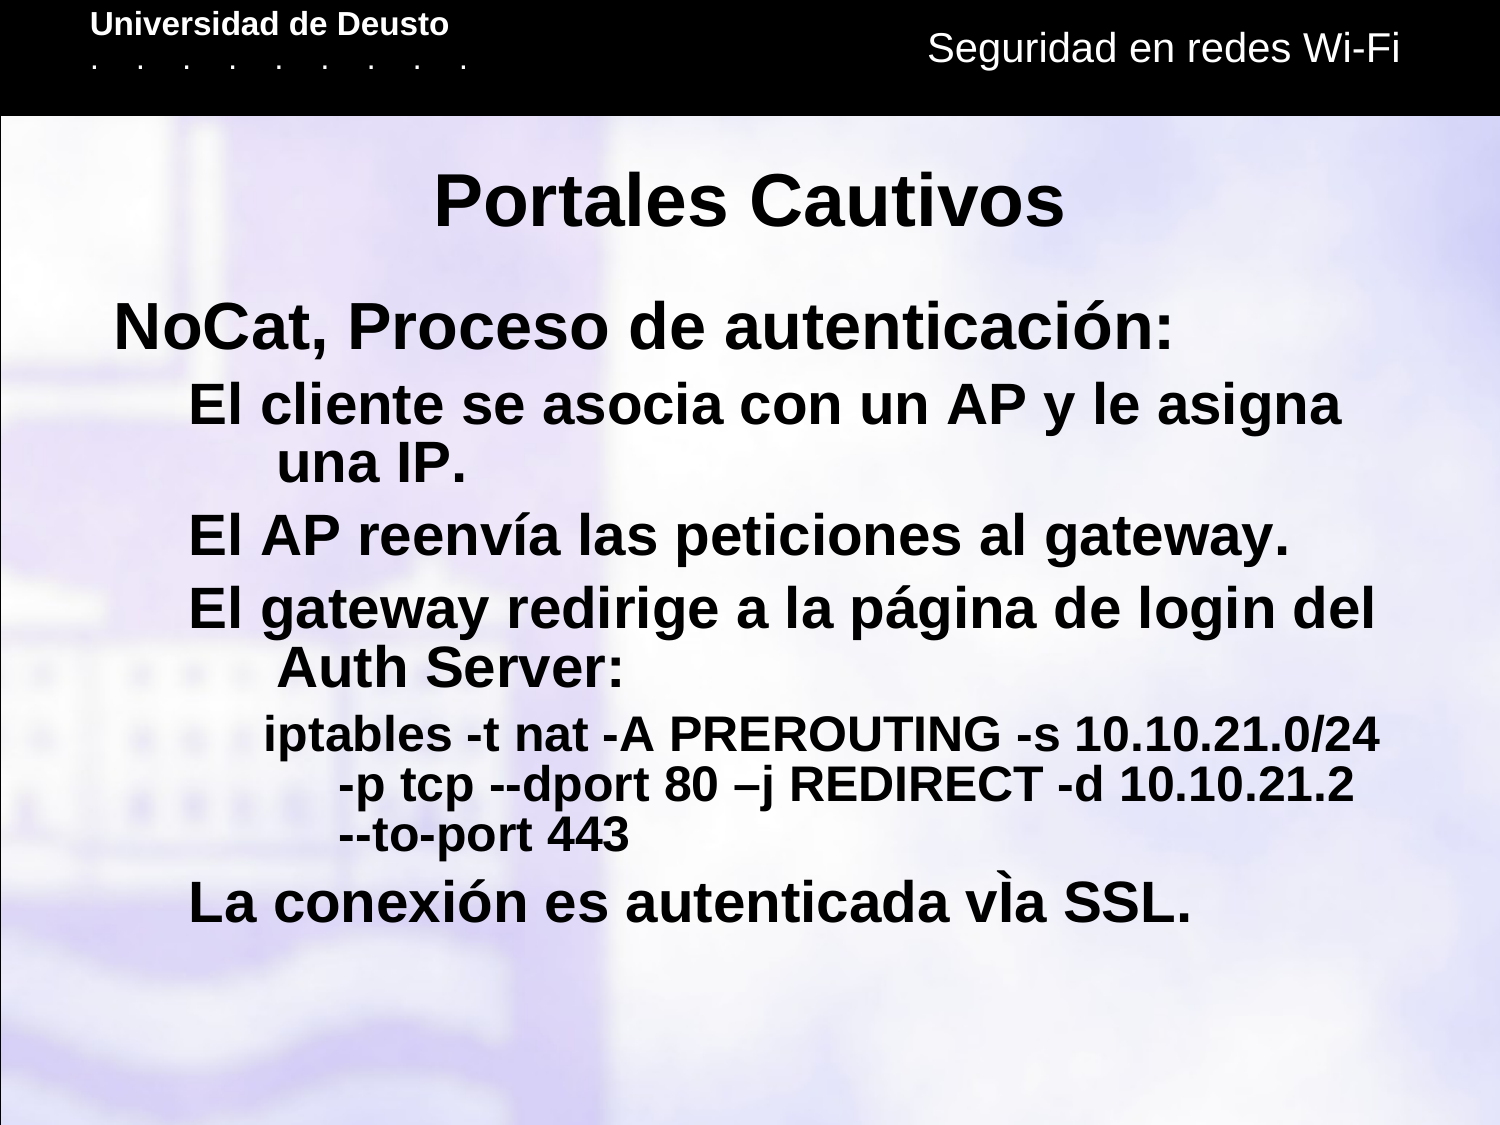

# Portales Cautivos
NoCat, Proceso de autenticación:
El cliente se asocia con un AP y le asigna una IP.
El AP reenvía las peticiones al gateway.
El gateway redirige a la página de login del Auth Server:
iptables -t nat -A PREROUTING -s 10.10.21.0/24 -p tcp --dport 80 –j REDIRECT -d 10.10.21.2 --to-port 443
La conexión es autenticada vÌa SSL.